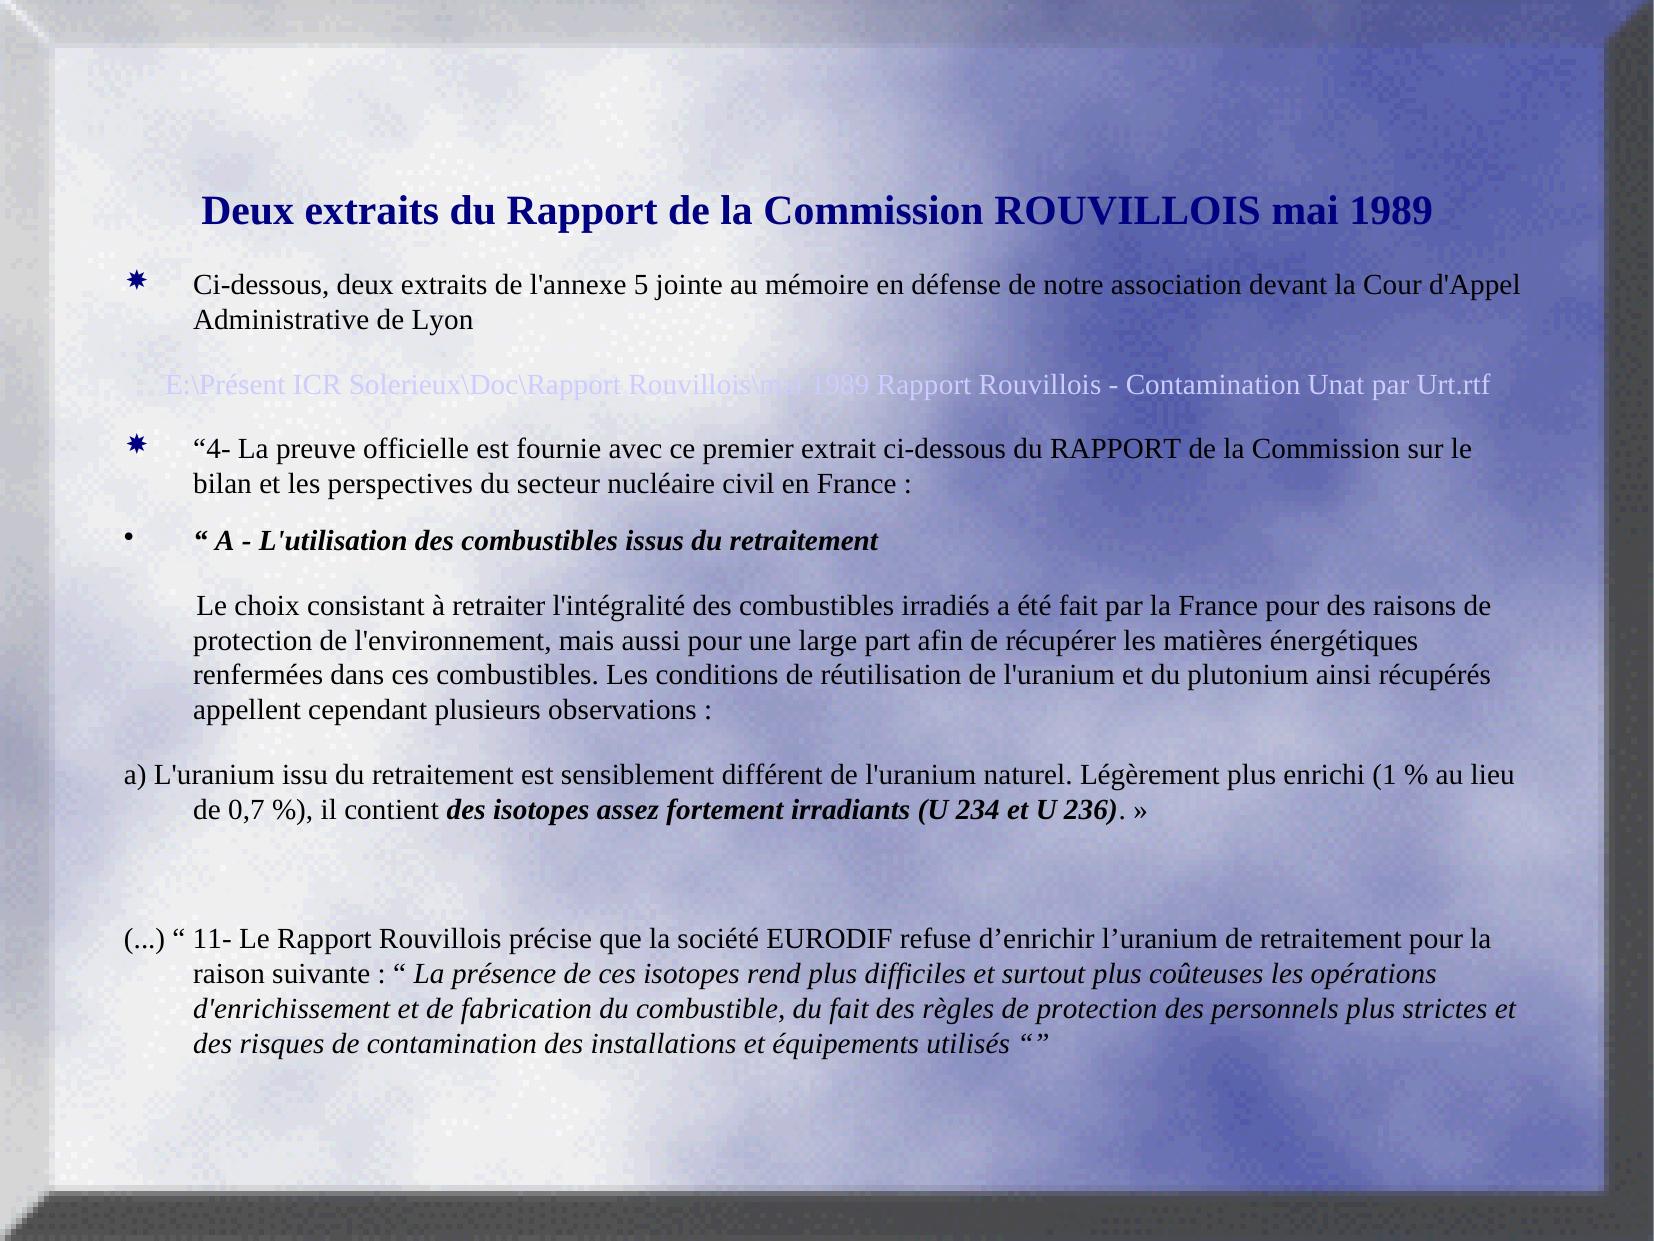

# Deux extraits du Rapport de la Commission ROUVILLOIS mai 1989
Ci-dessous, deux extraits de l'annexe 5 jointe au mémoire en défense de notre association devant la Cour d'Appel Administrative de Lyon
 E:\Présent ICR Solerieux\Doc\Rapport Rouvillois\mai 1989 Rapport Rouvillois - Contamination Unat par Urt.rtf
“4- La preuve officielle est fournie avec ce premier extrait ci-dessous du RAPPORT de la Commission sur le bilan et les perspectives du secteur nucléaire civil en France :
“ A - L'utilisation des combustibles issus du retraitement
 Le choix consistant à retraiter l'intégralité des combustibles irradiés a été fait par la France pour des raisons de protection de l'environnement, mais aussi pour une large part afin de récupérer les matières énergétiques renfermées dans ces combustibles. Les conditions de réutilisation de l'uranium et du plutonium ainsi récupérés appellent cependant plusieurs observations :
a) L'uranium issu du retraitement est sensiblement différent de l'uranium naturel. Légèrement plus enrichi (1 % au lieu de 0,7 %), il contient des isotopes assez fortement irradiants (U 234 et U 236). »
(...) “ 11- Le Rapport Rouvillois précise que la société EURODIF refuse d’enrichir l’uranium de retraitement pour la raison suivante : “ La présence de ces isotopes rend plus difficiles et surtout plus coûteuses les opérations d'enrichissement et de fabrication du combustible, du fait des règles de protection des personnels plus strictes et des risques de contamination des installations et équipements utilisés “”